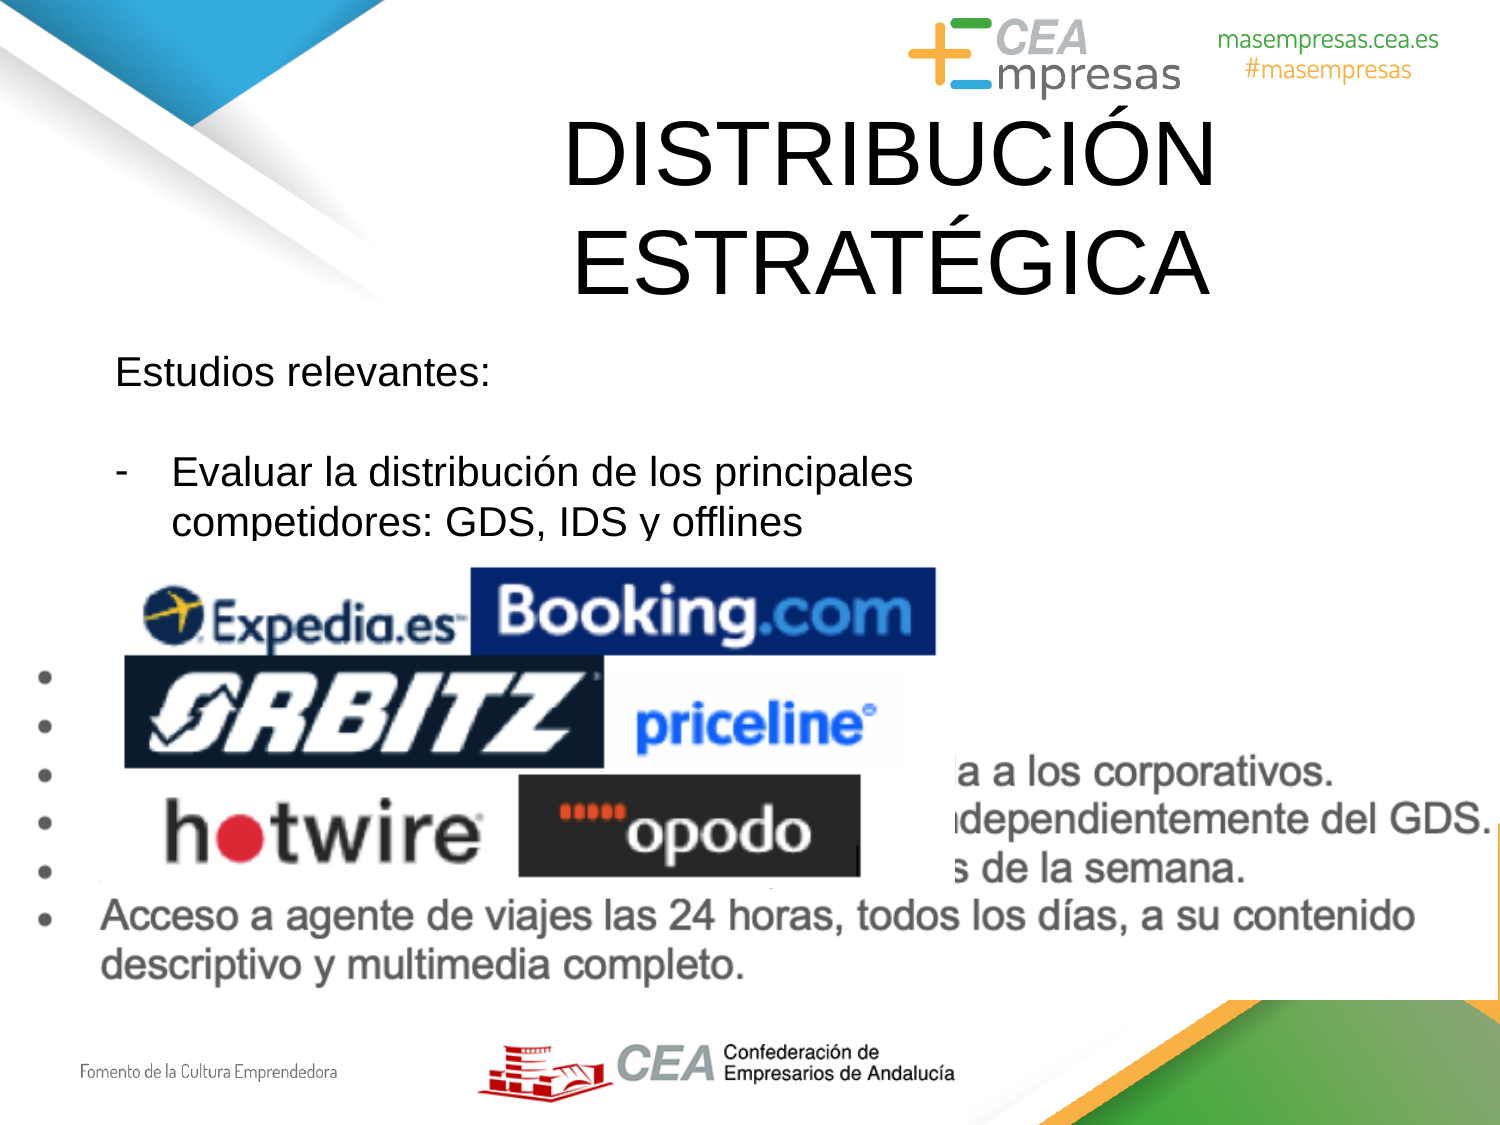

DISTRIBUCIÓN ESTRATÉGICA
Estudios relevantes:
Evaluar la distribución de los principales competidores: GDS, IDS y offlines
La duración de la estancia de precios por canales
Gestión de la distribución del hotel, de la disponibilidad de inventarios, de la disponibilidad de tarifas en períodos de baja a alta demanda
Fortalezas y debilidades competitivas del hotel
OBJETIVO: contratar los nuevos canales de distribución adecuados.